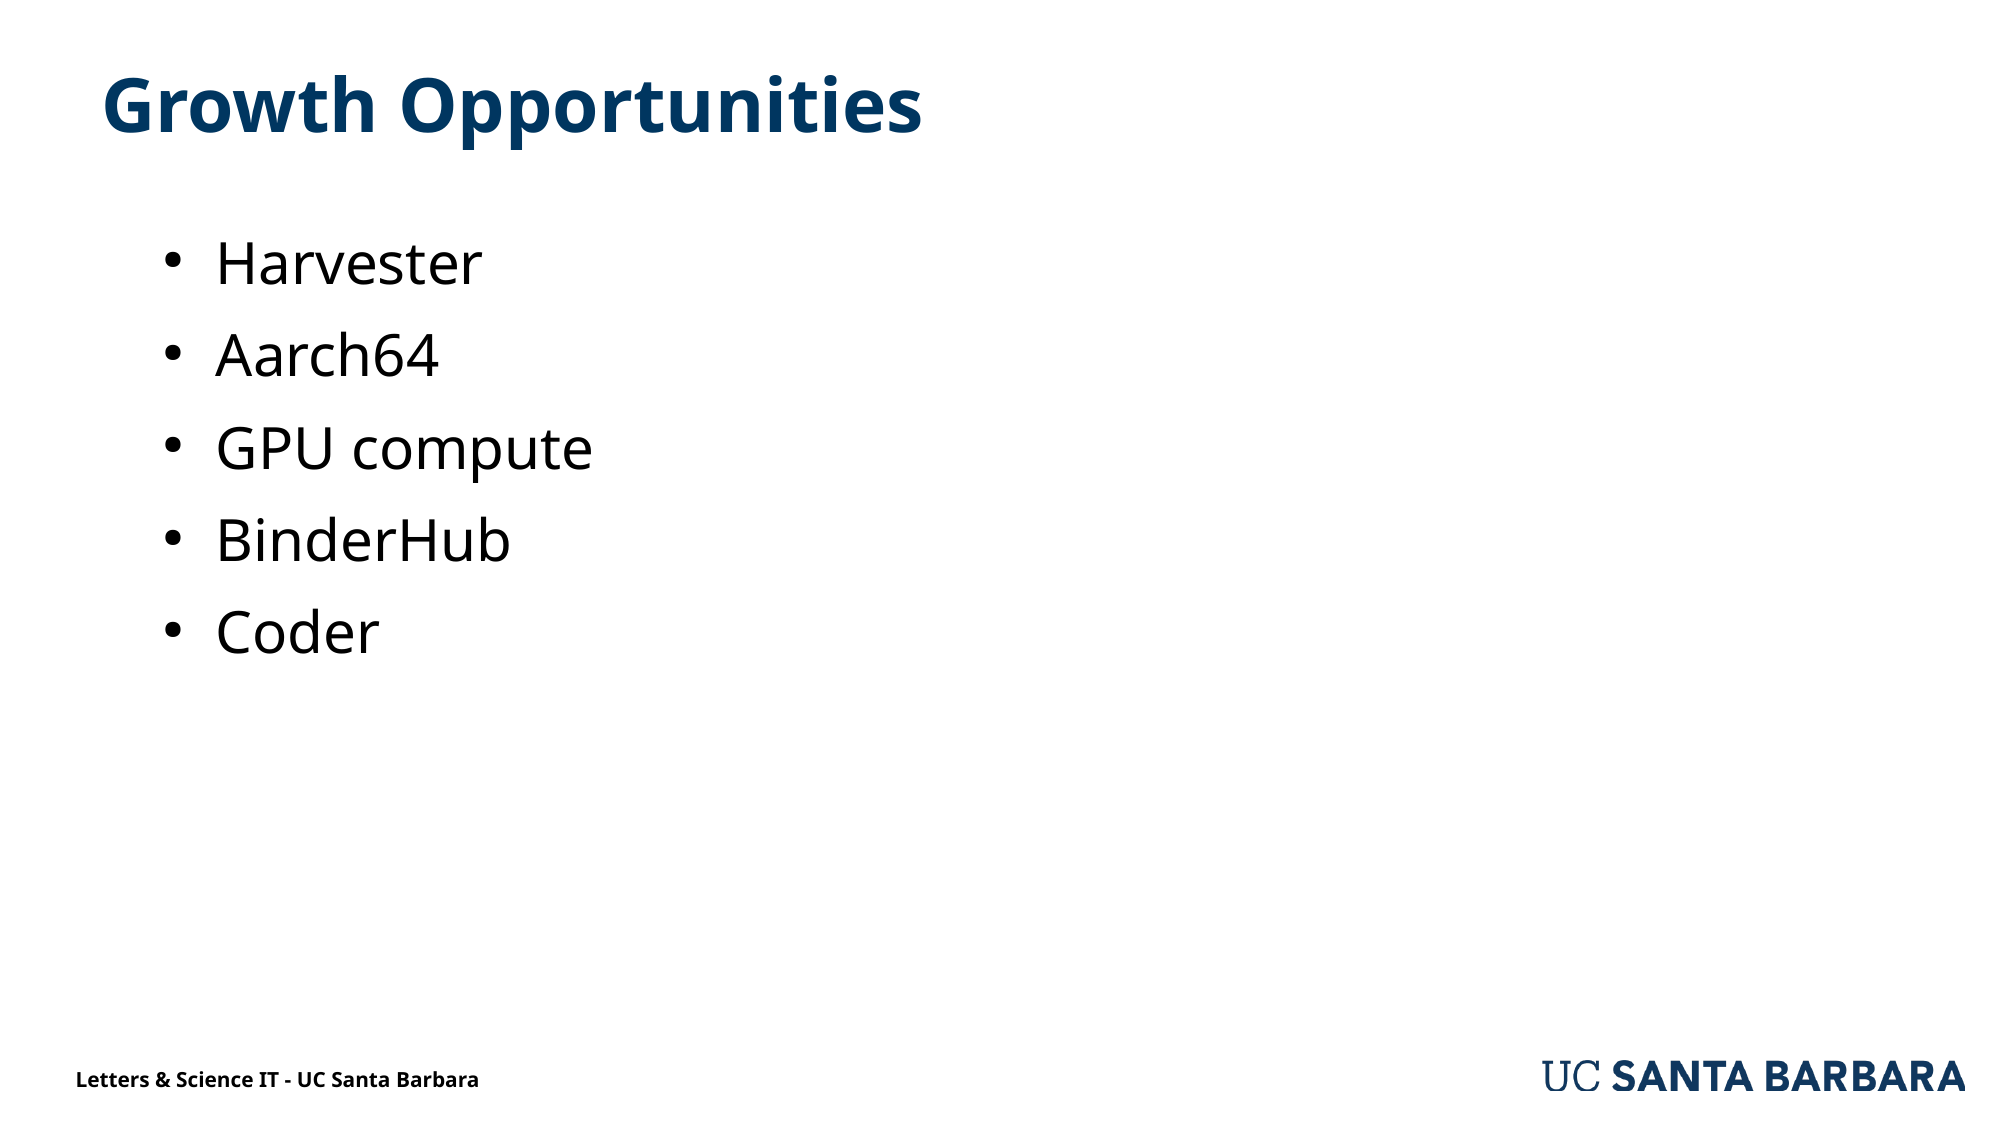

# Growth Opportunities
Harvester
Aarch64
GPU compute
BinderHub
Coder